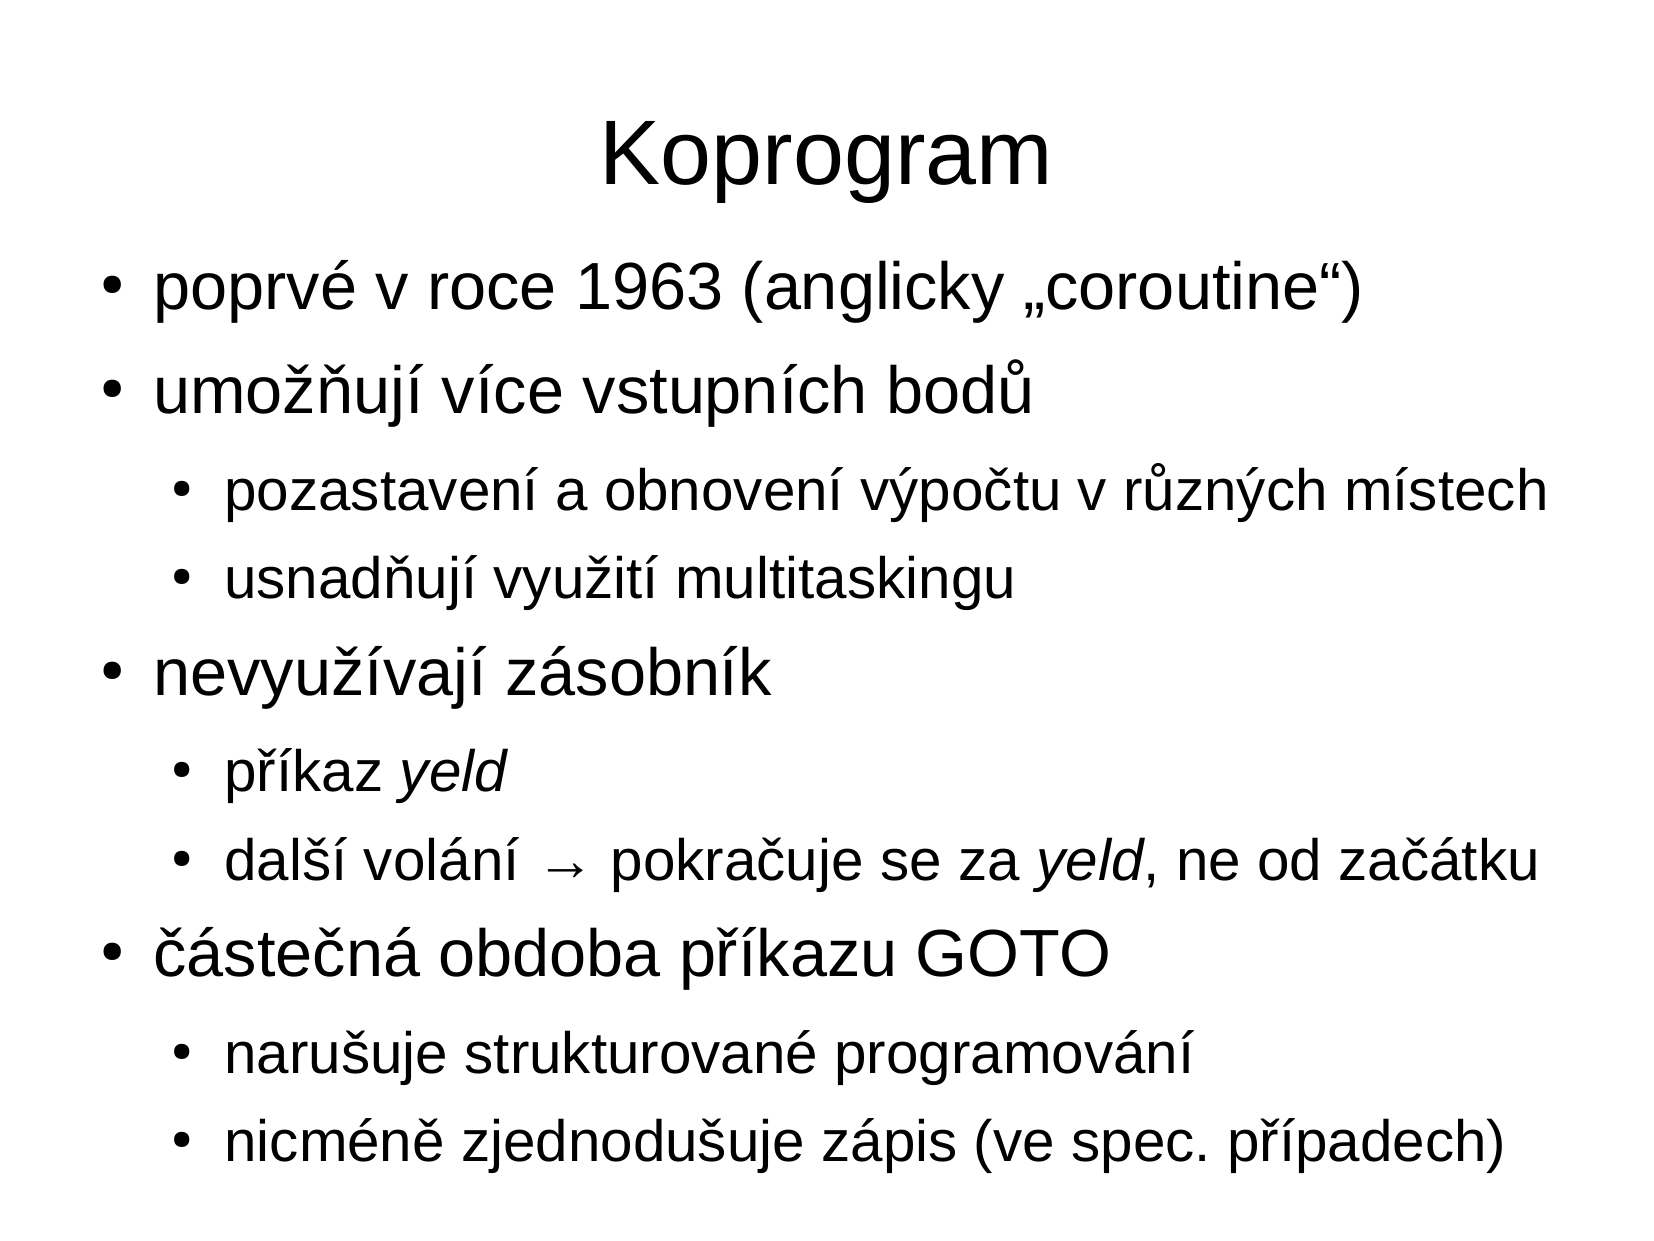

# Koprogram
poprvé v roce 1963 (anglicky „coroutine“)
umožňují více vstupních bodů
pozastavení a obnovení výpočtu v různých místech
usnadňují využití multitaskingu
nevyužívají zásobník
příkaz yeld
další volání → pokračuje se za yeld, ne od začátku
částečná obdoba příkazu GOTO
narušuje strukturované programování
nicméně zjednodušuje zápis (ve spec. případech)